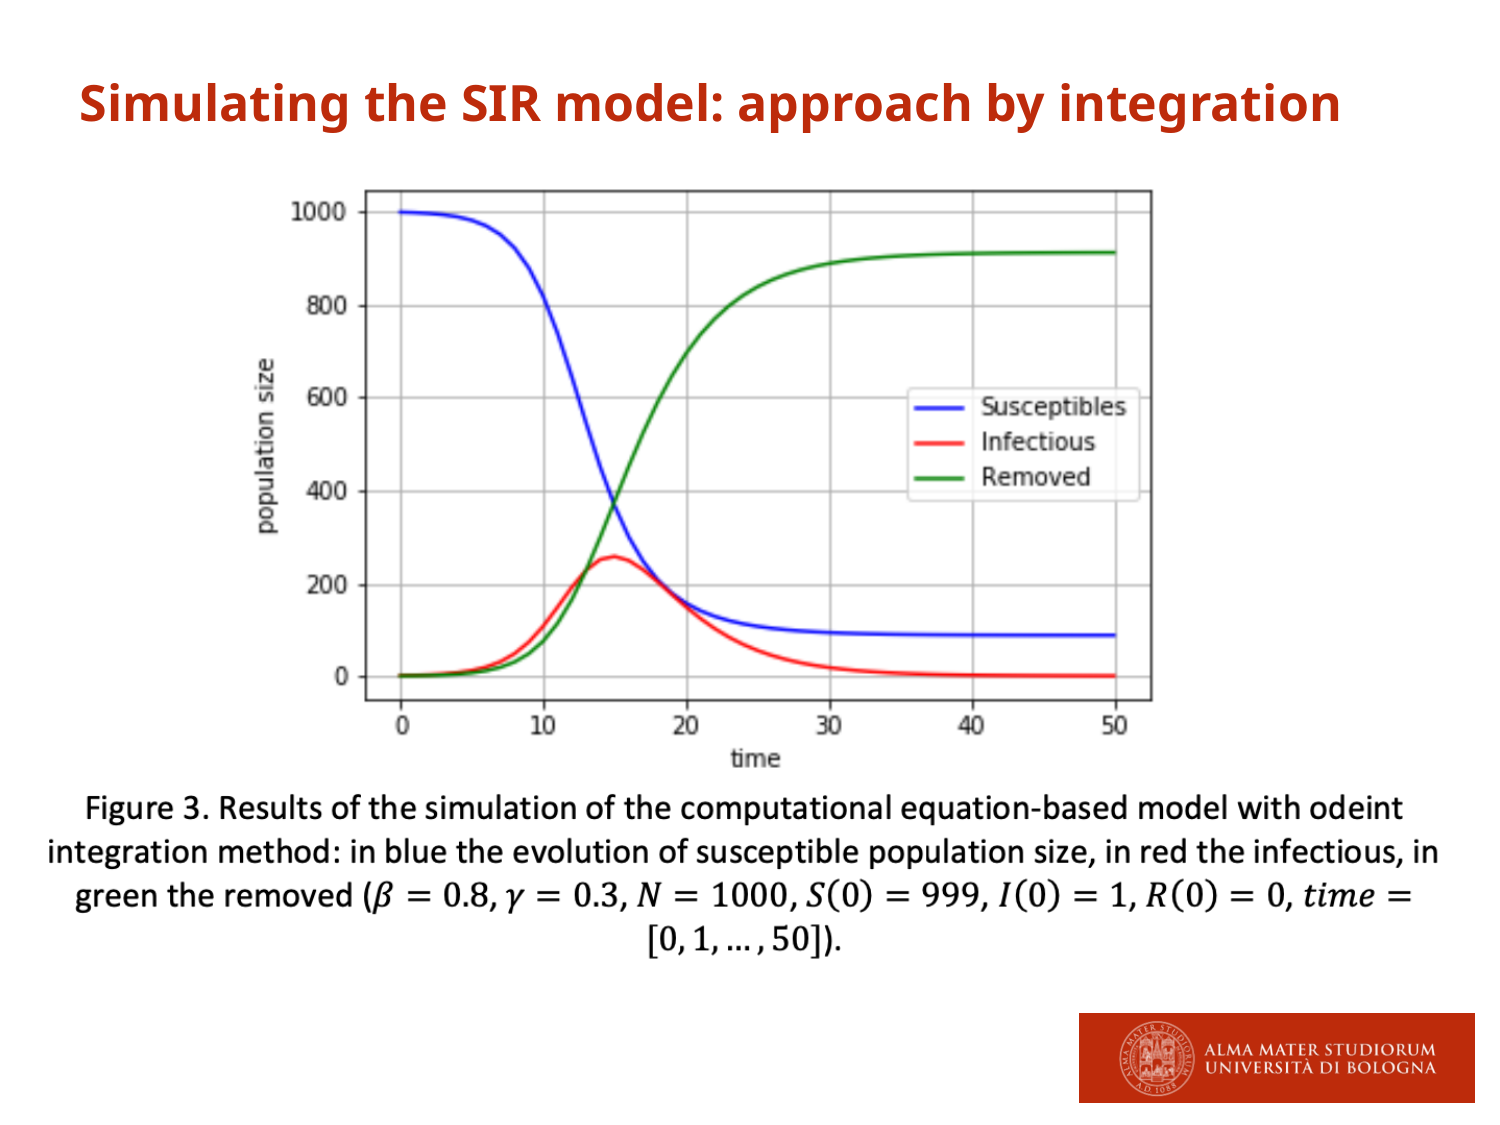

# Simulating the SIR model: approach by integration